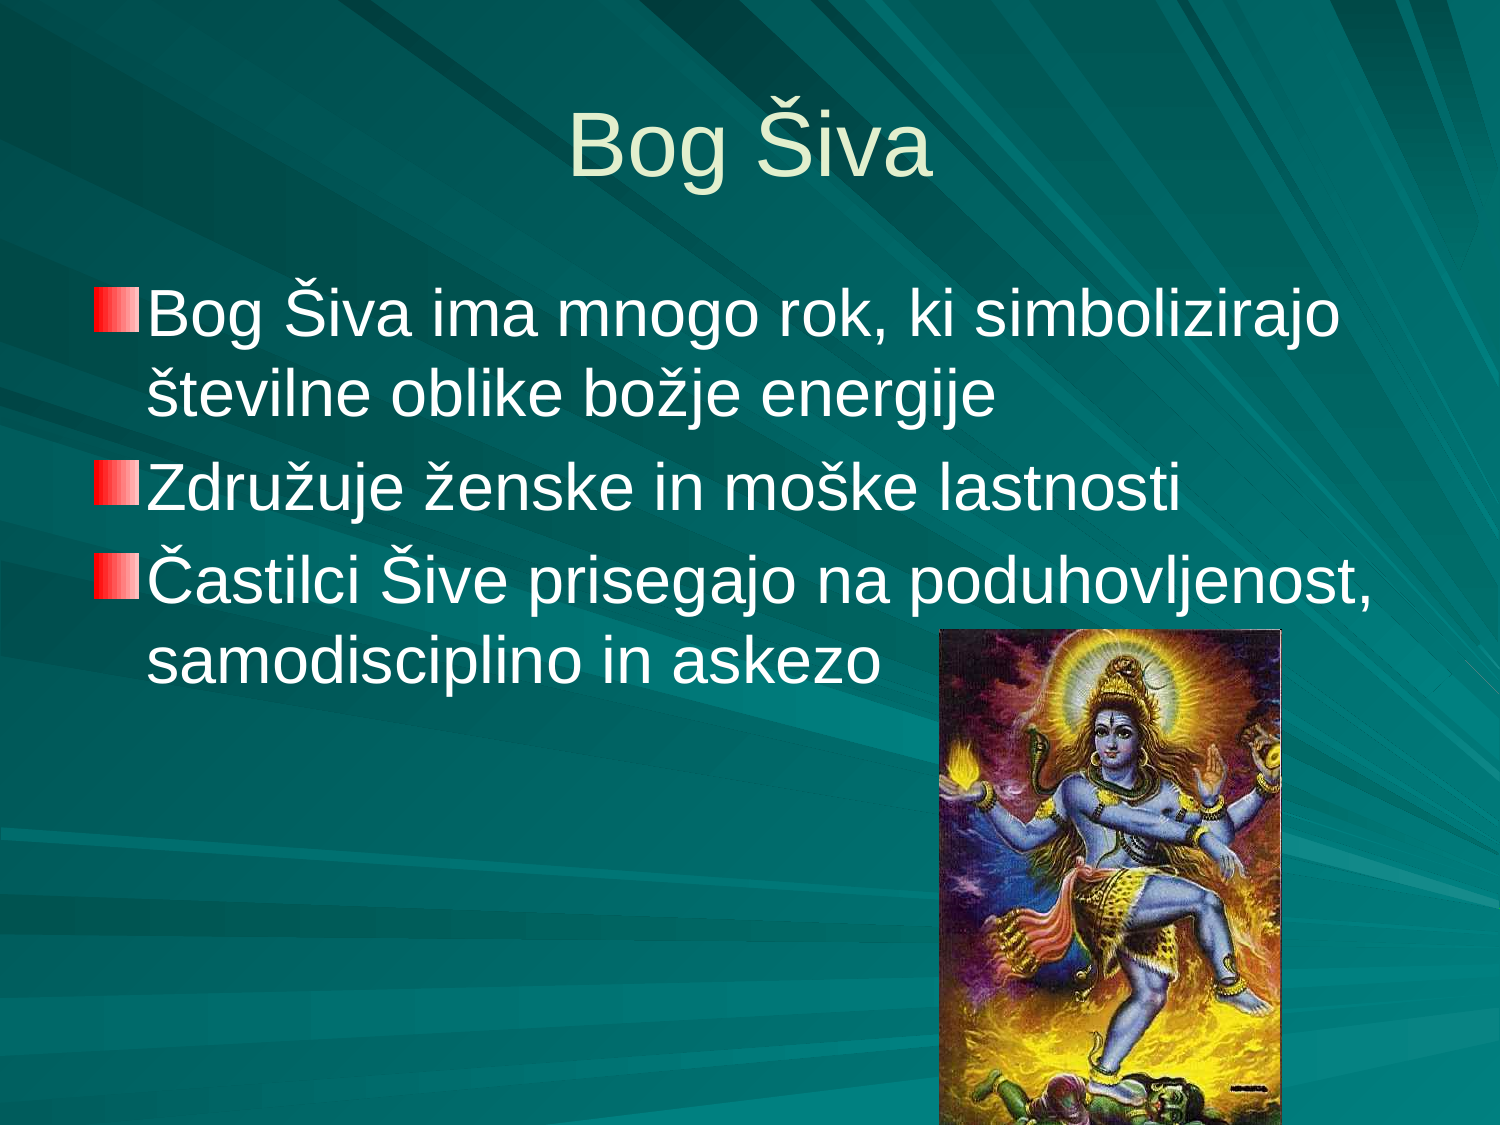

# Bog Šiva
Bog Šiva ima mnogo rok, ki simbolizirajo številne oblike božje energije
Združuje ženske in moške lastnosti
Častilci Šive prisegajo na poduhovljenost, samodisciplino in askezo